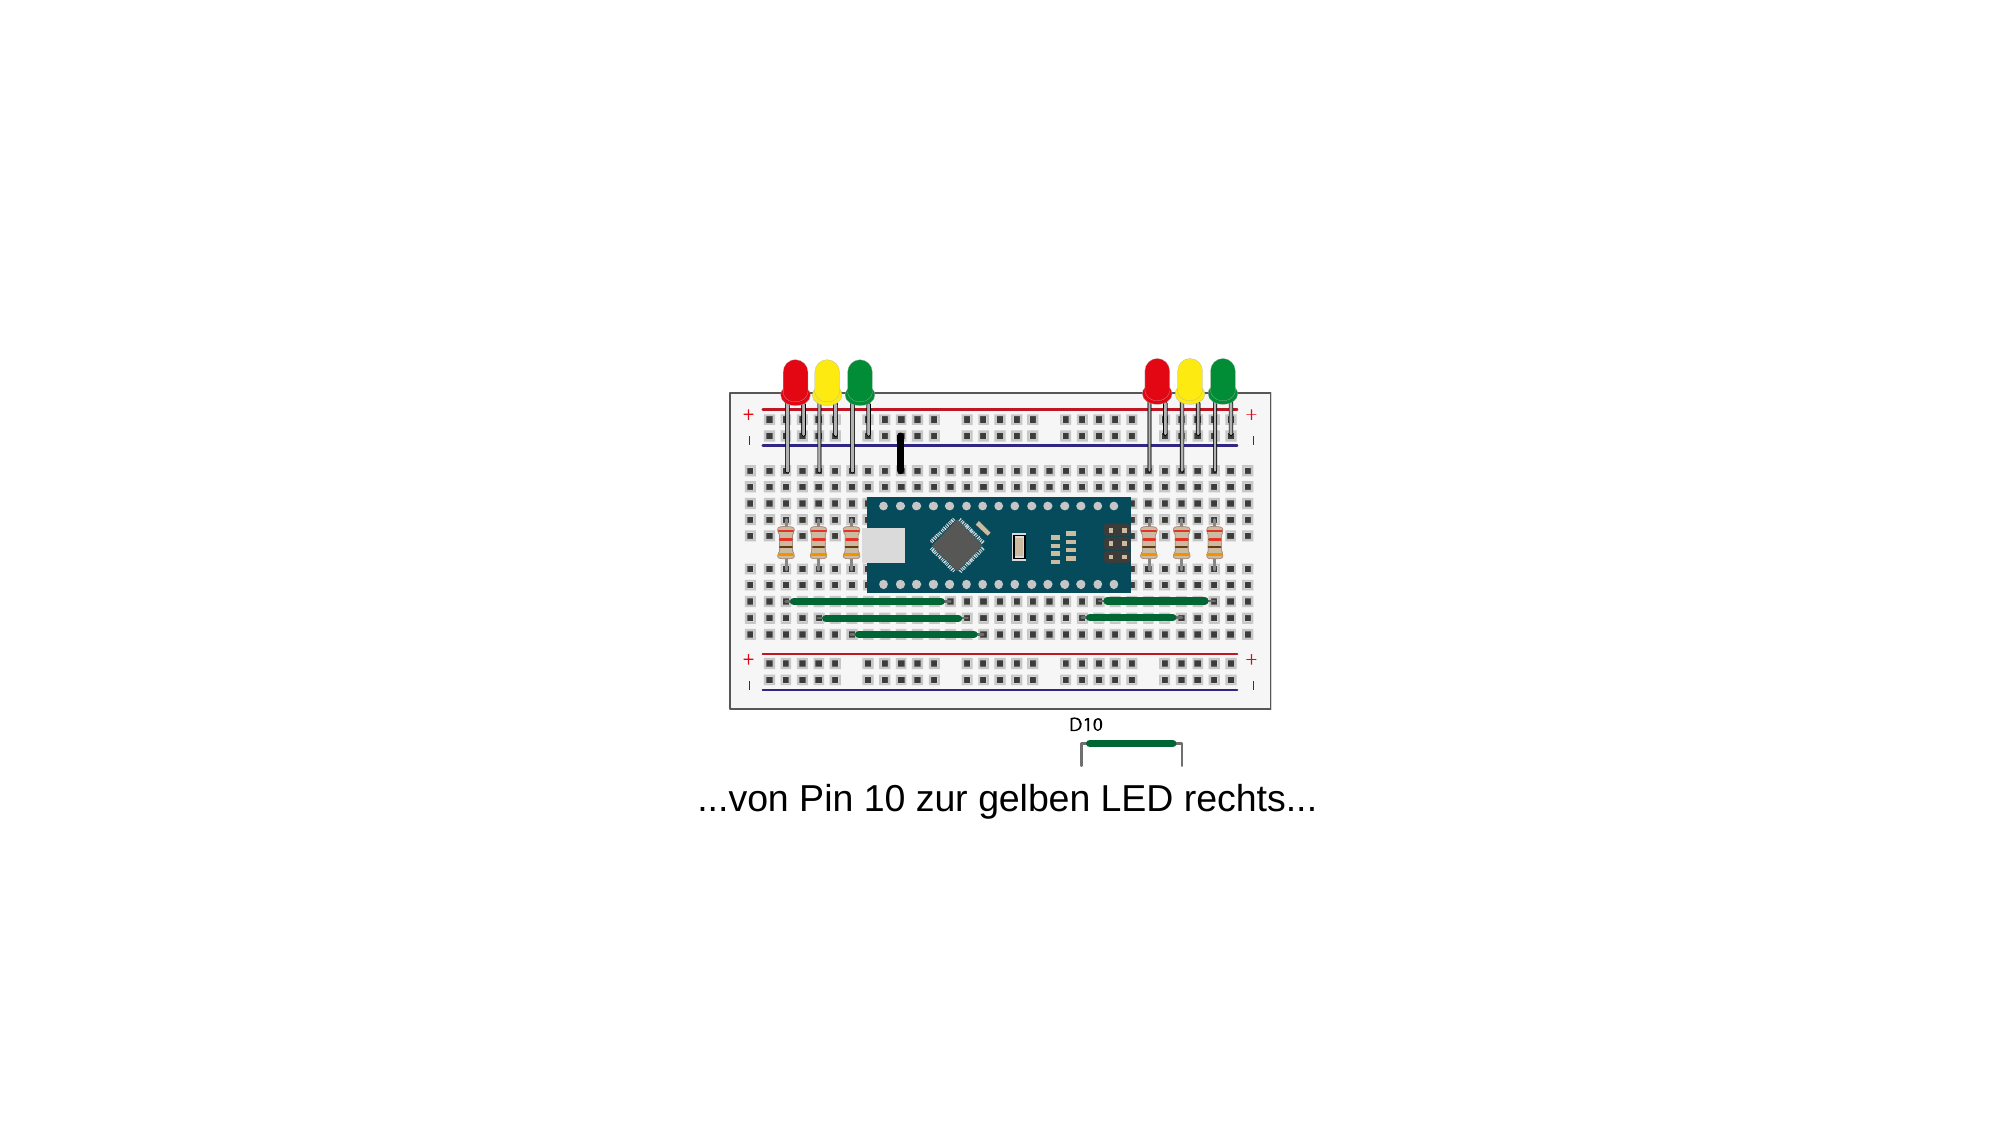

...von Pin 10 zur gelben LED rechts...